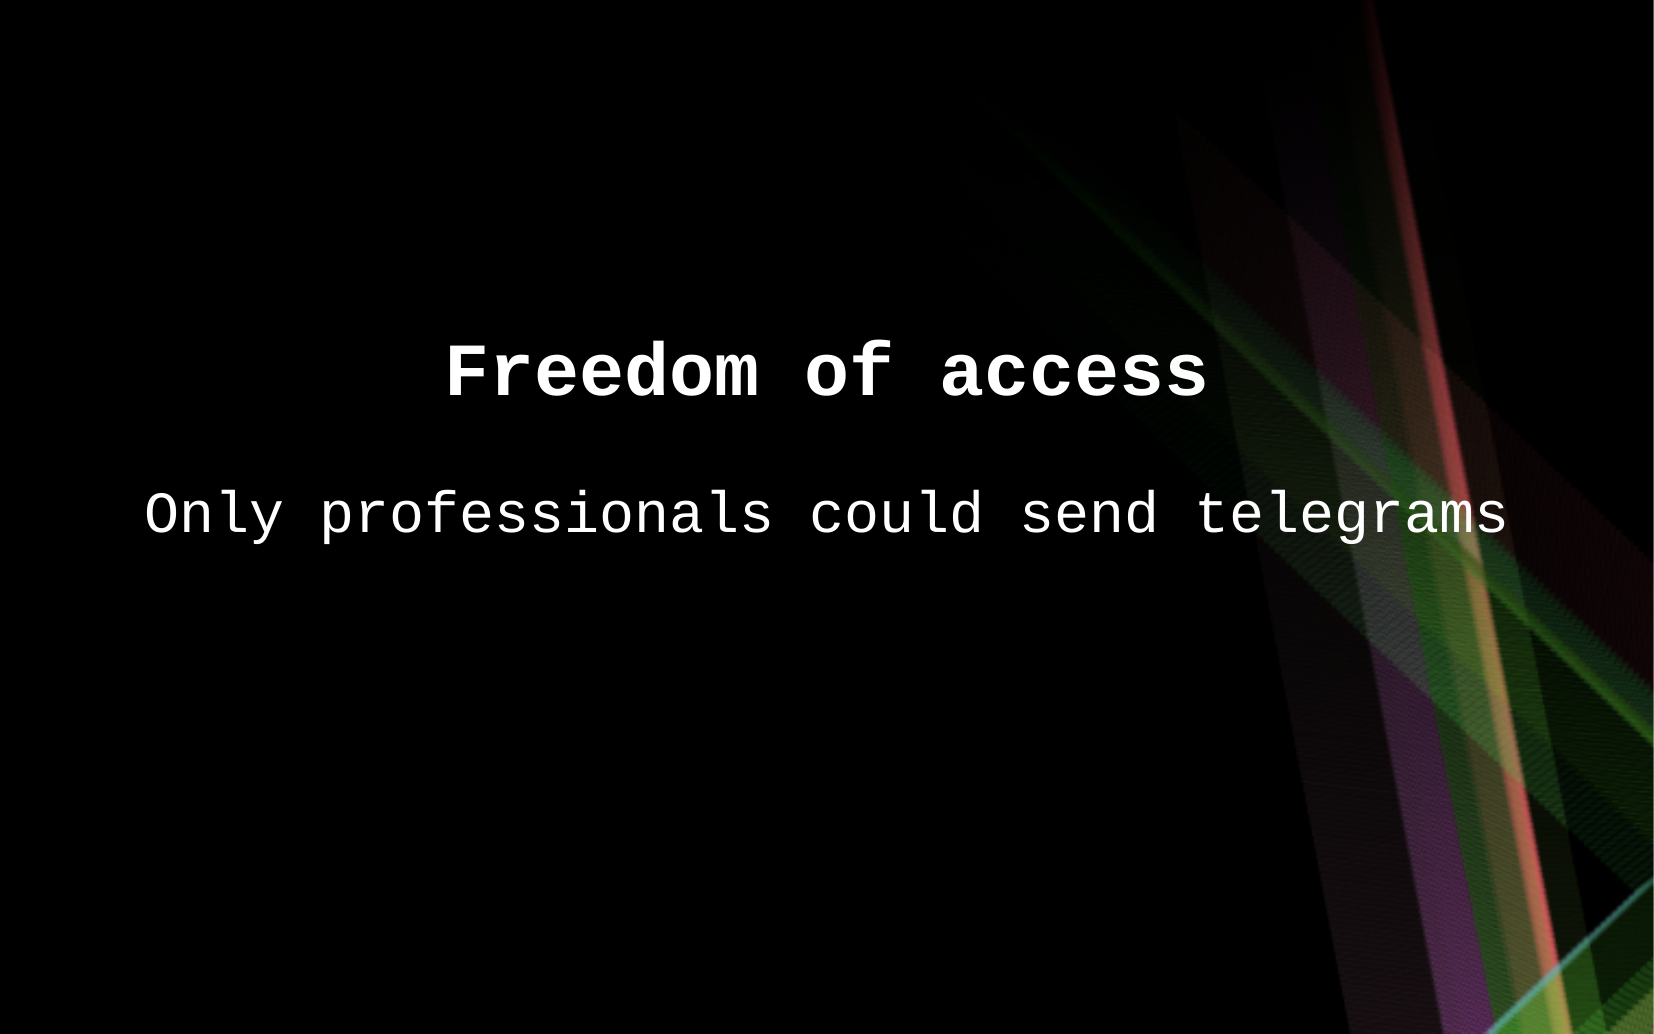

# Freedom of access
Only professionals could send telegrams